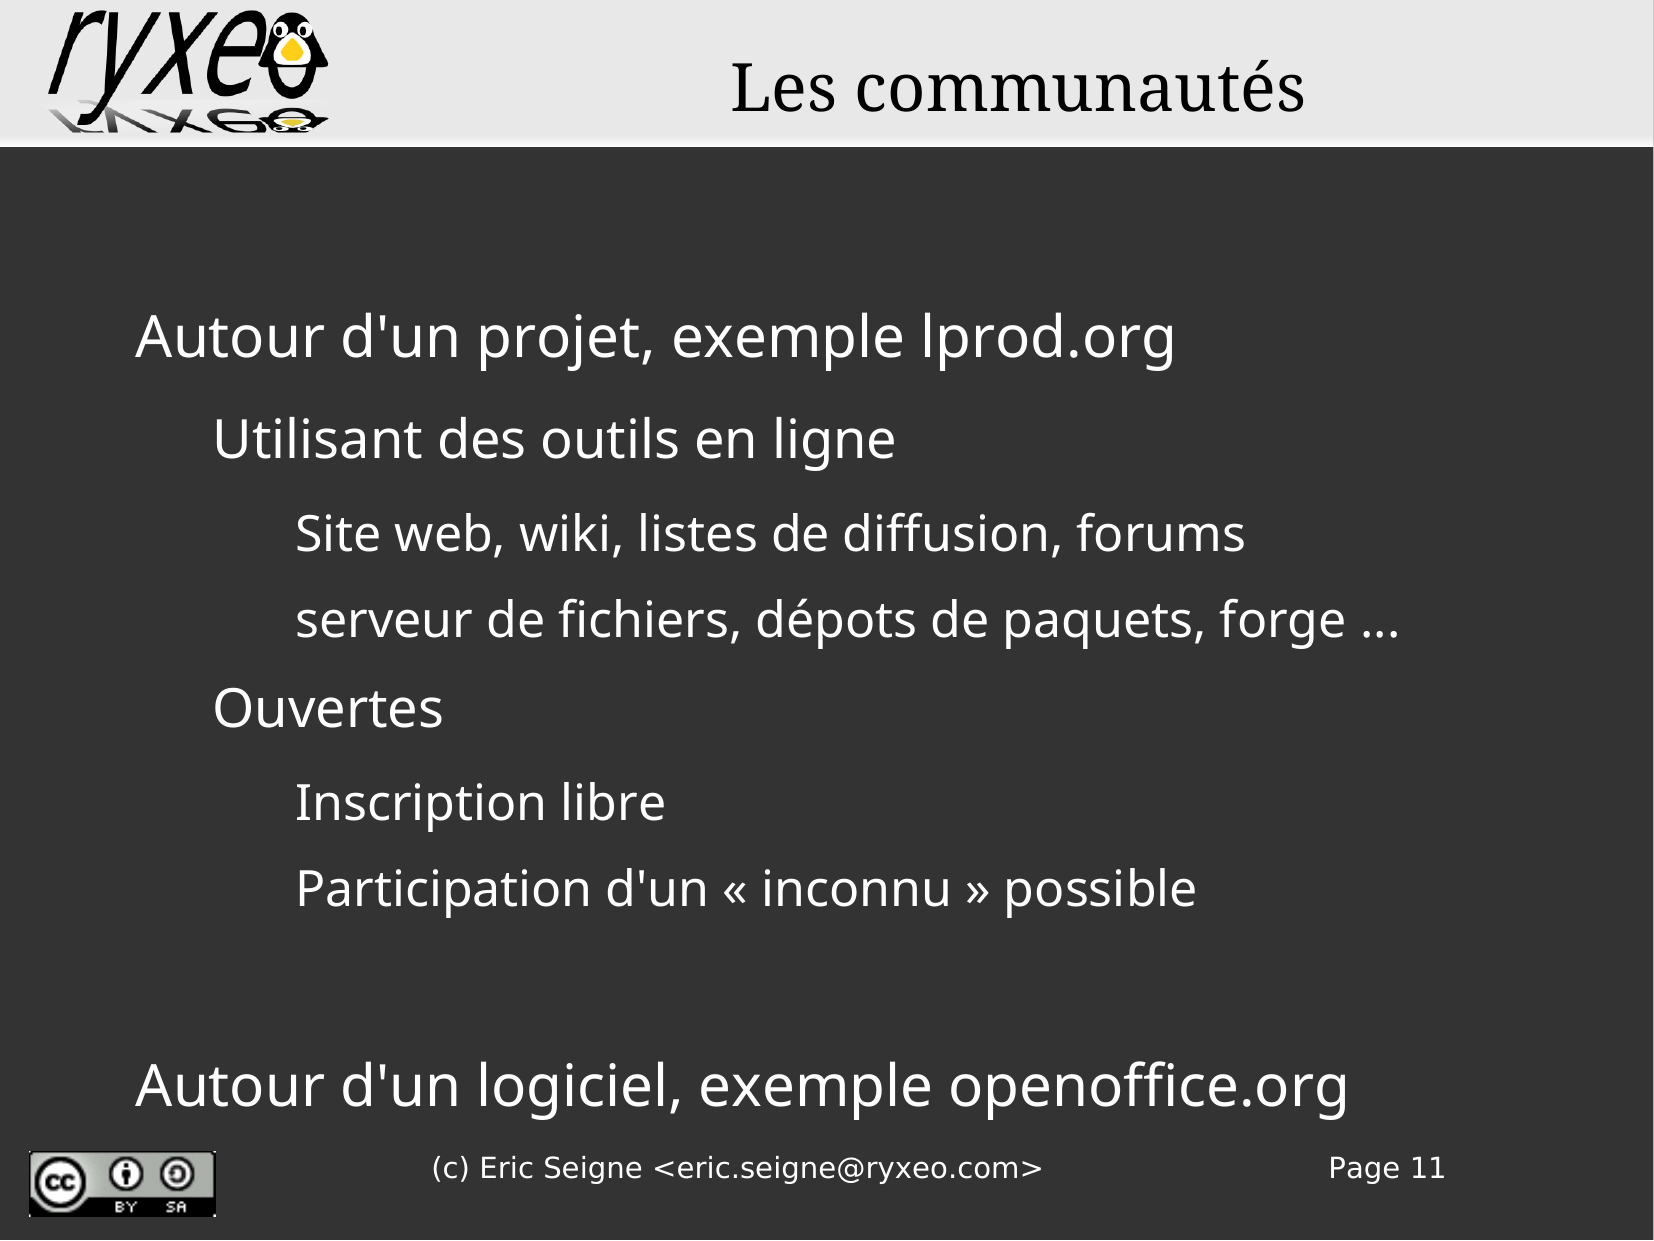

# Les communautés
Autour d'un projet, exemple lprod.org
Utilisant des outils en ligne
Site web, wiki, listes de diffusion, forums
serveur de fichiers, dépots de paquets, forge ...
Ouvertes
Inscription libre
Participation d'un « inconnu » possible
Autour d'un logiciel, exemple openoffice.org
Toto le héro
11